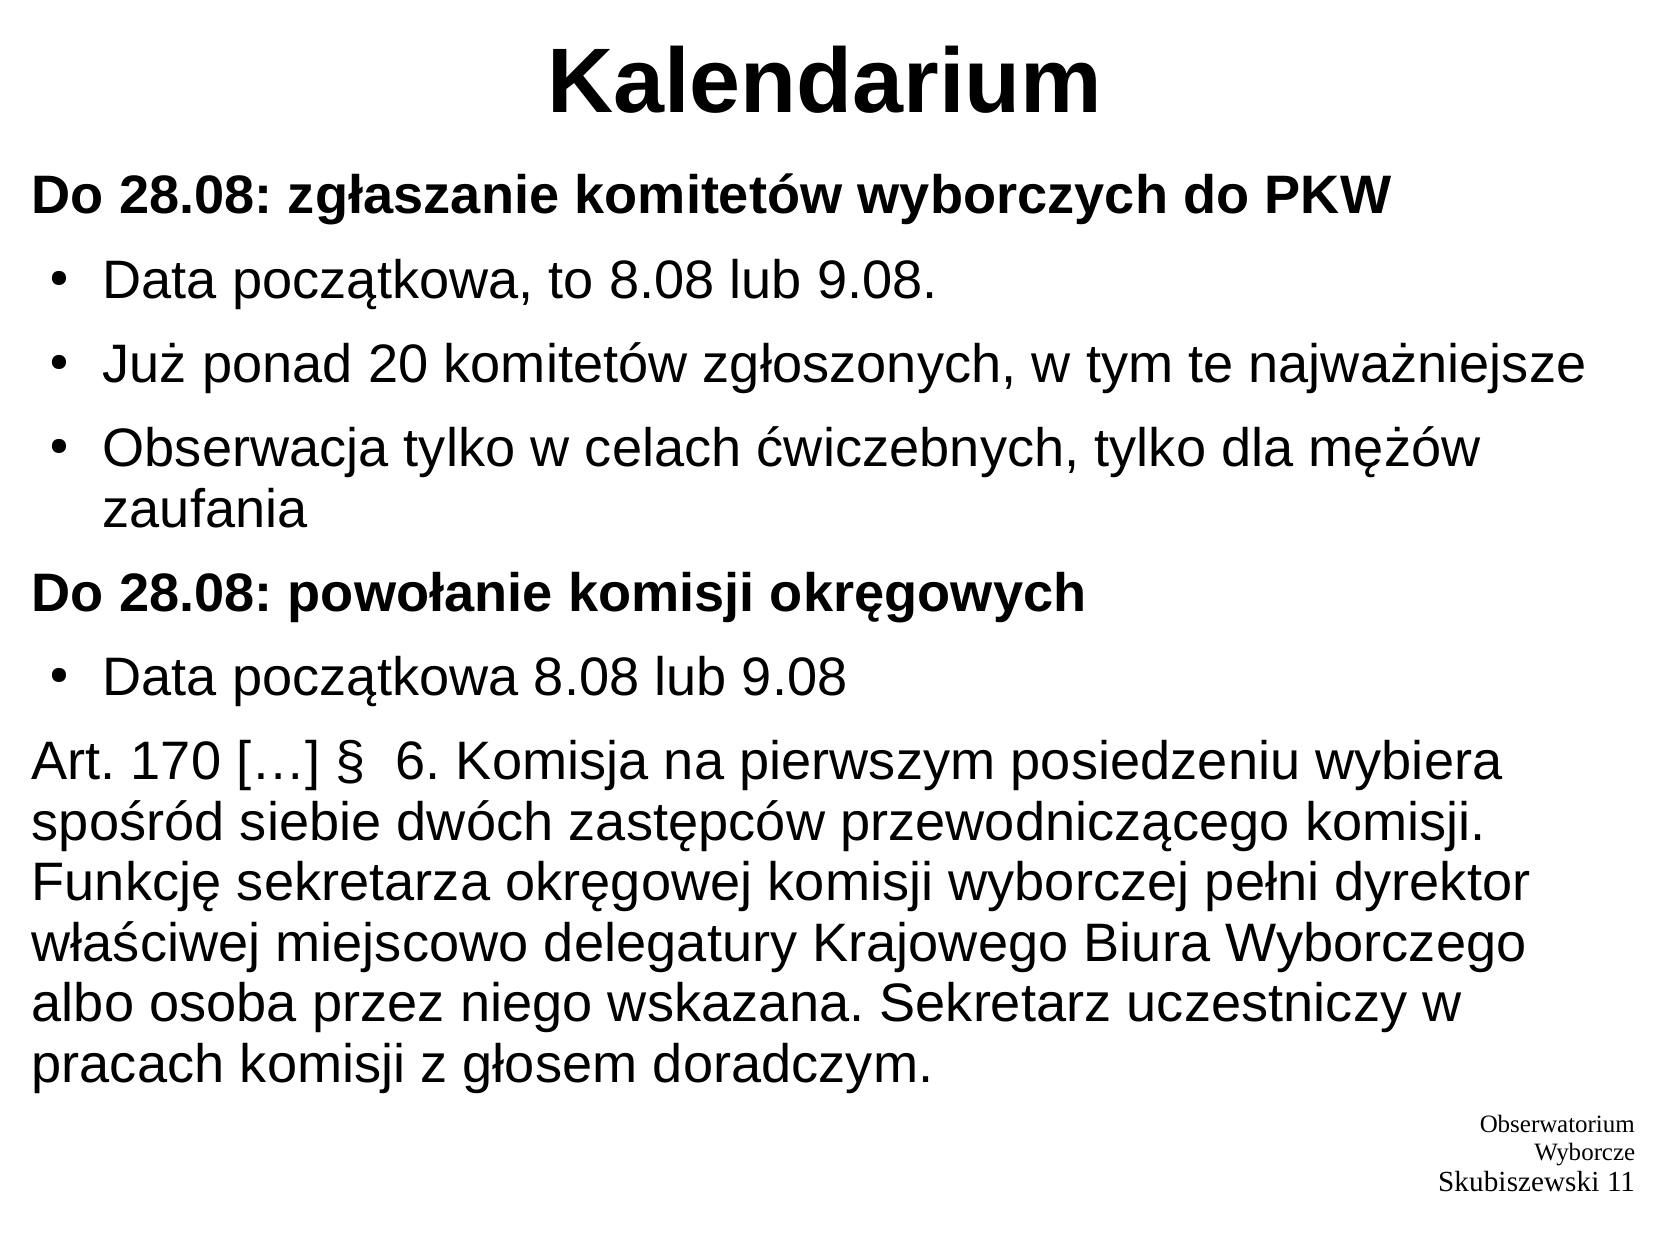

# Kalendarium
Do 28.08: zgłaszanie komitetów wyborczych do PKW
Data początkowa, to 8.08 lub 9.08.
Już ponad 20 komitetów zgłoszonych, w tym te najważniejsze
Obserwacja tylko w celach ćwiczebnych, tylko dla mężów zaufania
Do 28.08: powołanie komisji okręgowych
Data początkowa 8.08 lub 9.08
Art. 170 […] § 6. Komisja na pierwszym posiedzeniu wybiera spośród siebie dwóch zastępców przewodniczącego komisji. Funkcję sekretarza okręgowej komisji wyborczej pełni dyrektor właściwej miejscowo delegatury Krajowego Biura Wyborczego albo osoba przez niego wskazana. Sekretarz uczestniczy w pracach komisji z głosem doradczym.
11